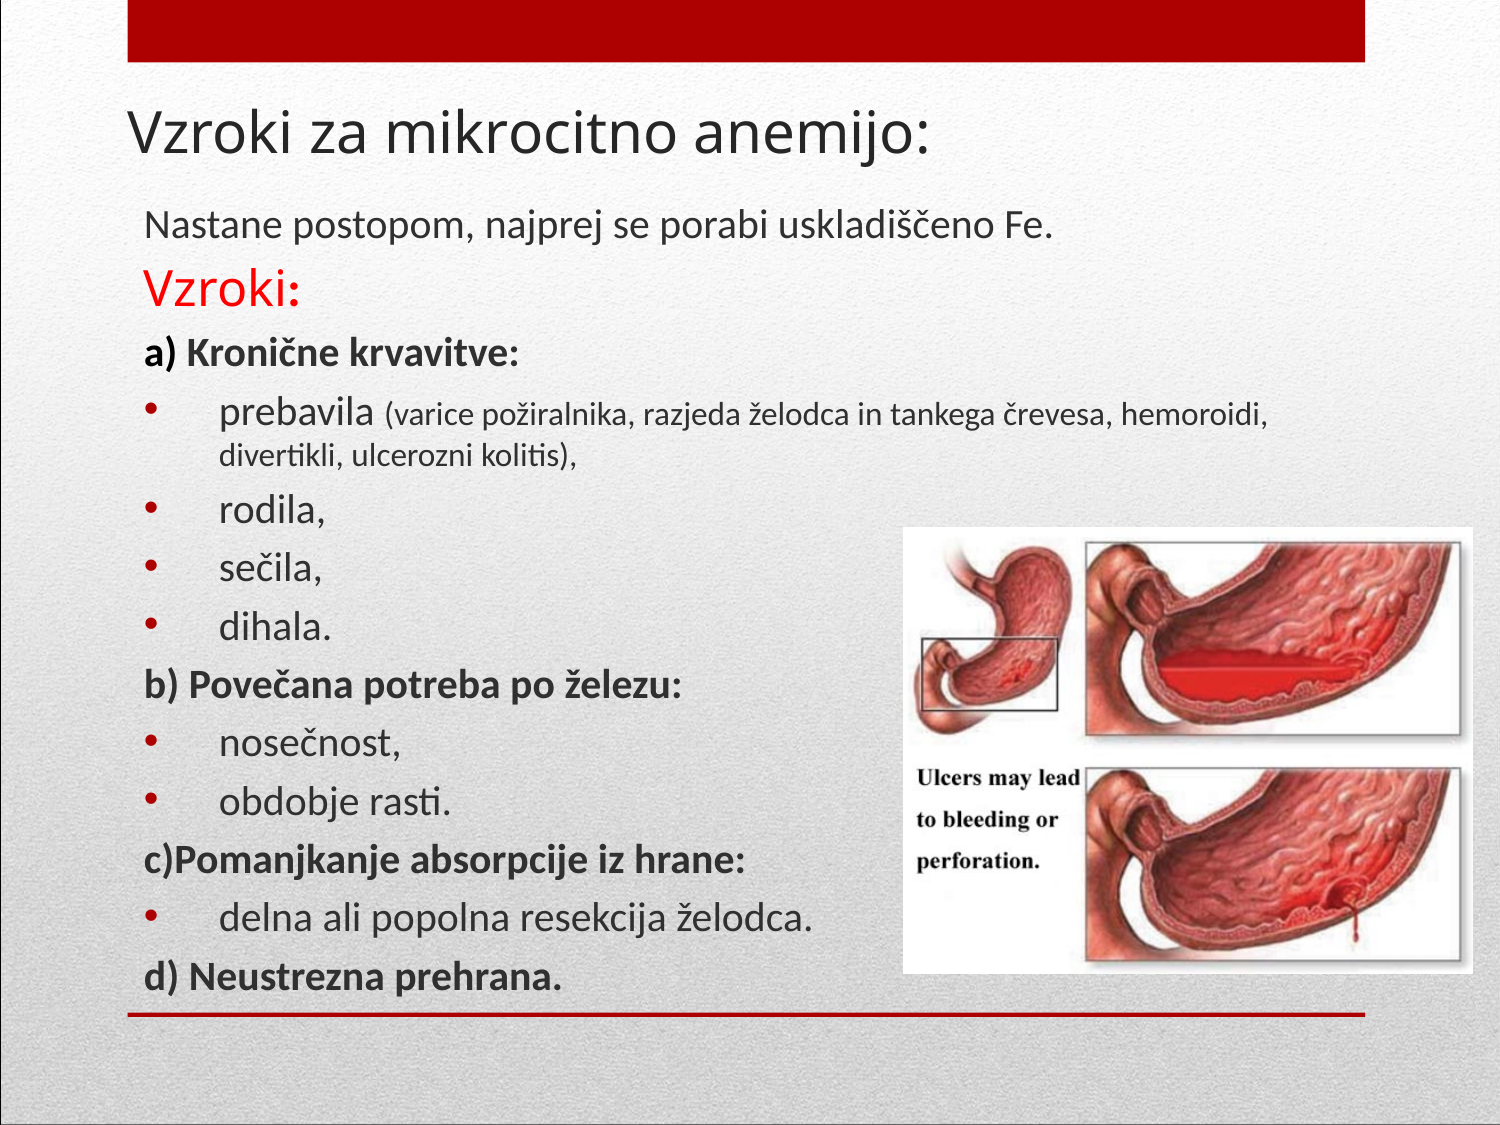

# Vzroki za mikrocitno anemijo:
Nastane postopom, najprej se porabi uskladiščeno Fe.
Vzroki:
a) Kronične krvavitve:
prebavila (varice požiralnika, razjeda želodca in tankega črevesa, hemoroidi, divertikli, ulcerozni kolitis),
rodila,
sečila,
dihala.
b) Povečana potreba po železu:
nosečnost,
obdobje rasti.
c)Pomanjkanje absorpcije iz hrane:
delna ali popolna resekcija želodca.
d) Neustrezna prehrana.